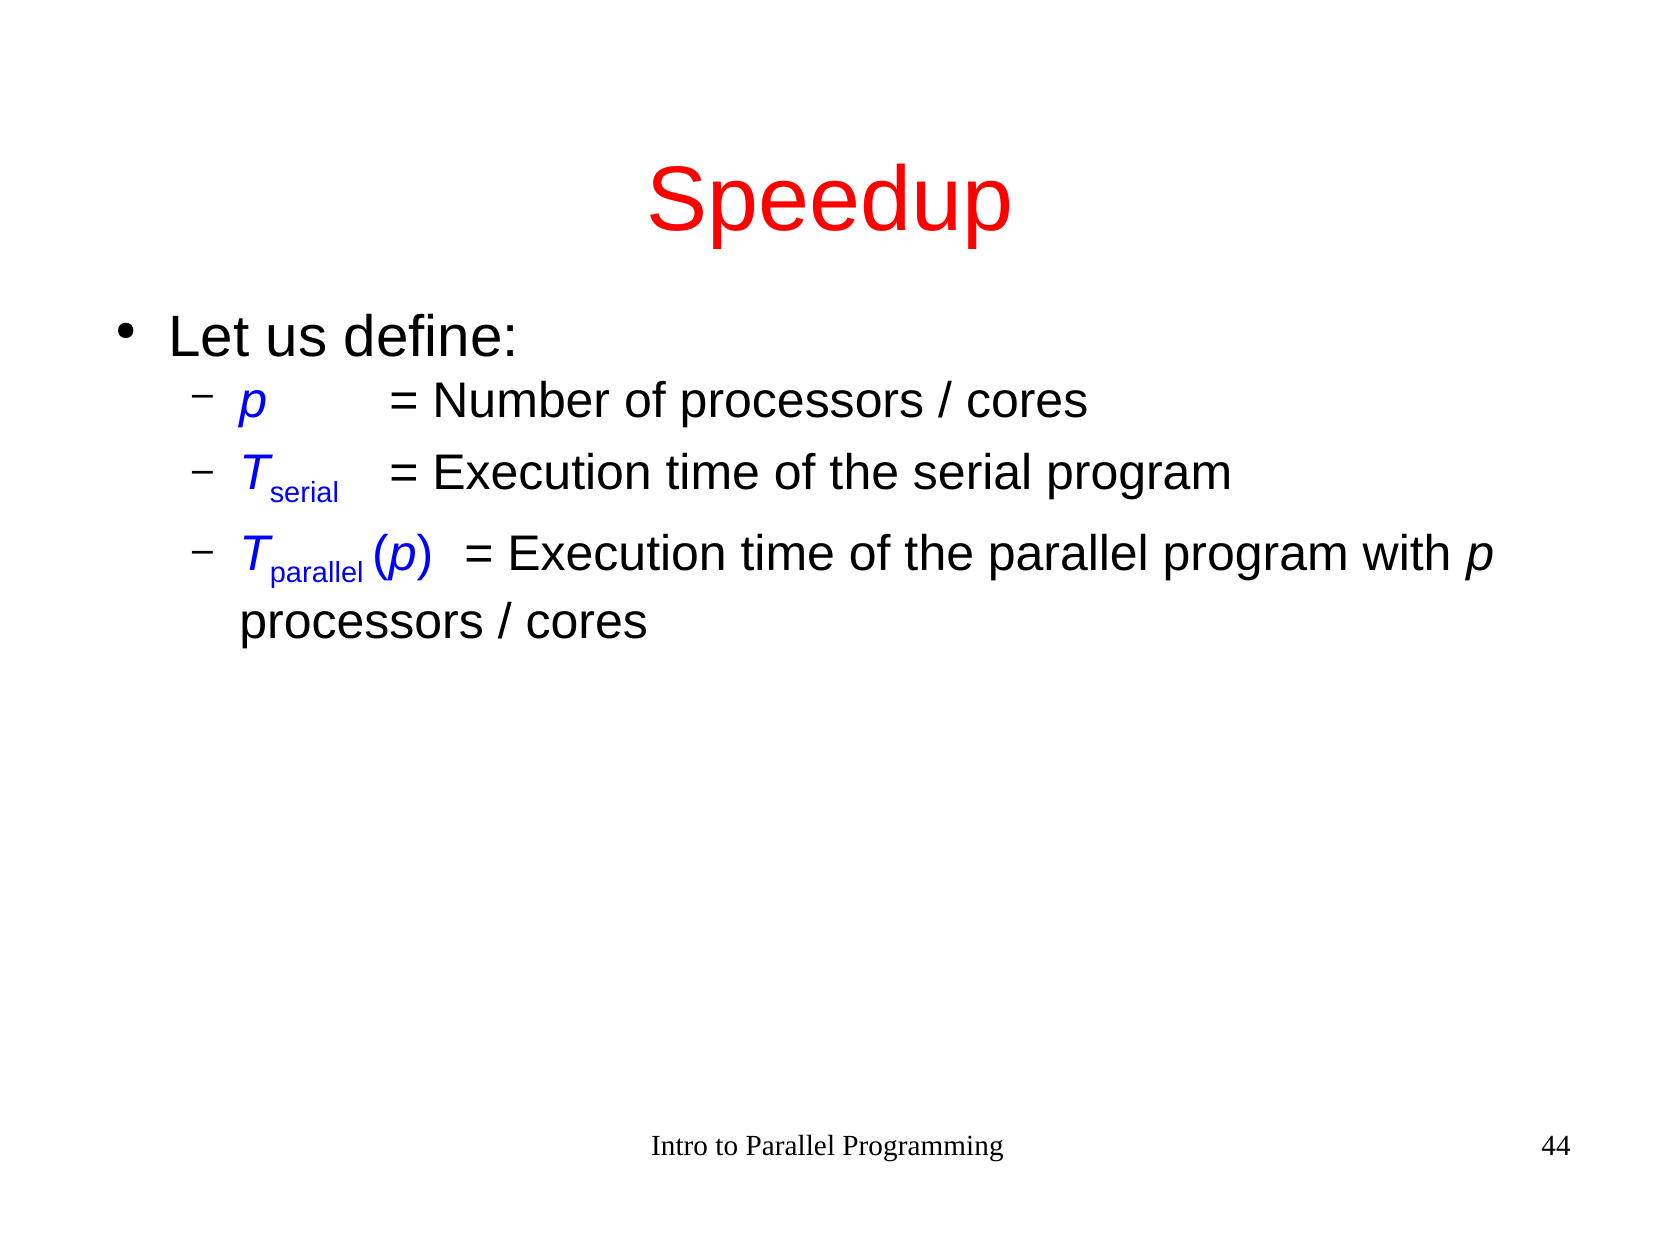

# Speedup
Let us define:
p 		= Number of processors / cores
Tserial 	= Execution time of the serial program
Tparallel (p) 	= Execution time of the parallel program with p processors / cores
Intro to Parallel Programming
44